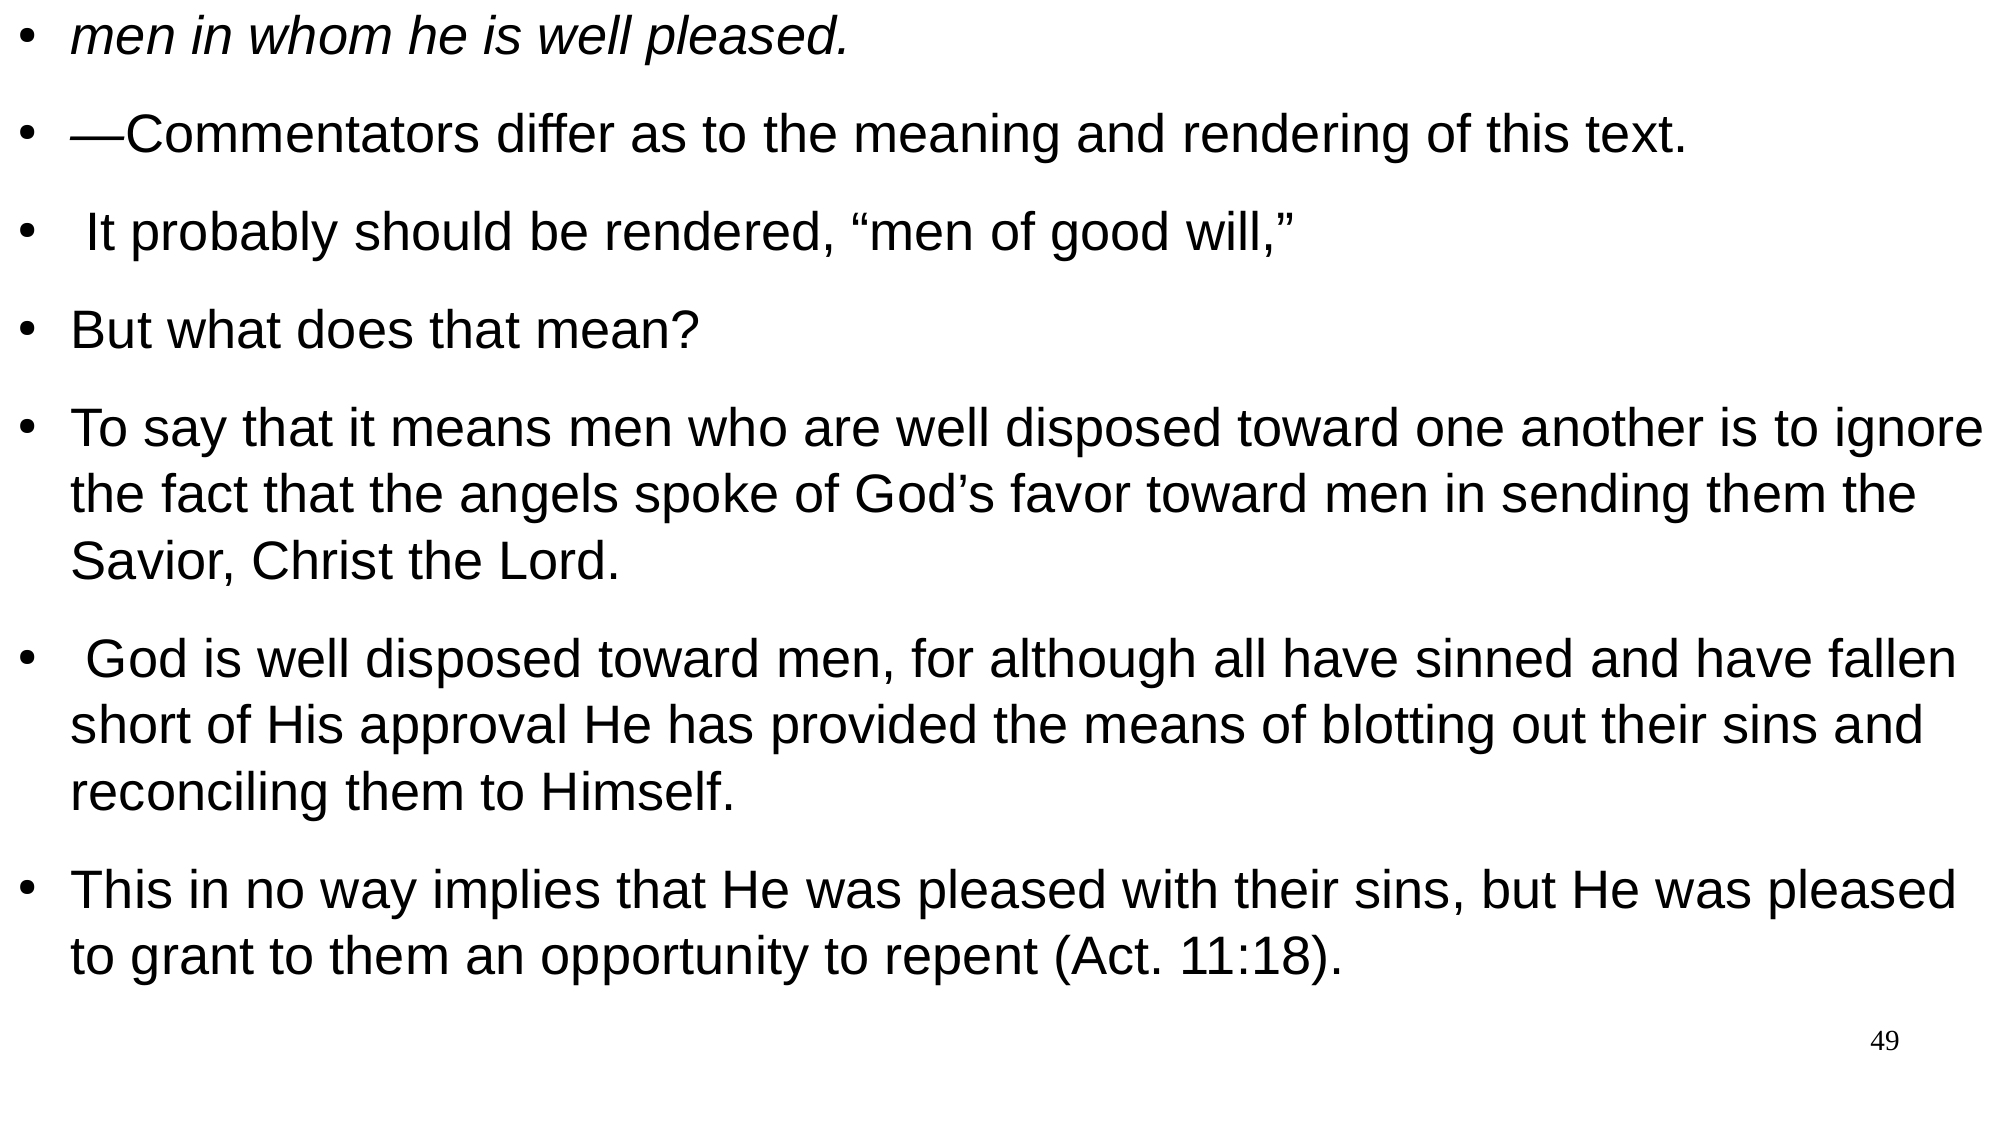

# men in whom he is well pleased.
—Commentators differ as to the meaning and rendering of this text.
 It probably should be rendered, “men of good will,”
But what does that mean?
To say that it means men who are well disposed toward one another is to ignore the fact that the angels spoke of God’s favor toward men in sending them the Savior, Christ the Lord.
 God is well disposed toward men, for although all have sinned and have fallen short of His approval He has provided the means of blotting out their sins and reconciling them to Himself.
This in no way implies that He was pleased with their sins, but He was pleased to grant to them an opportunity to repent (Act. 11:18).
49